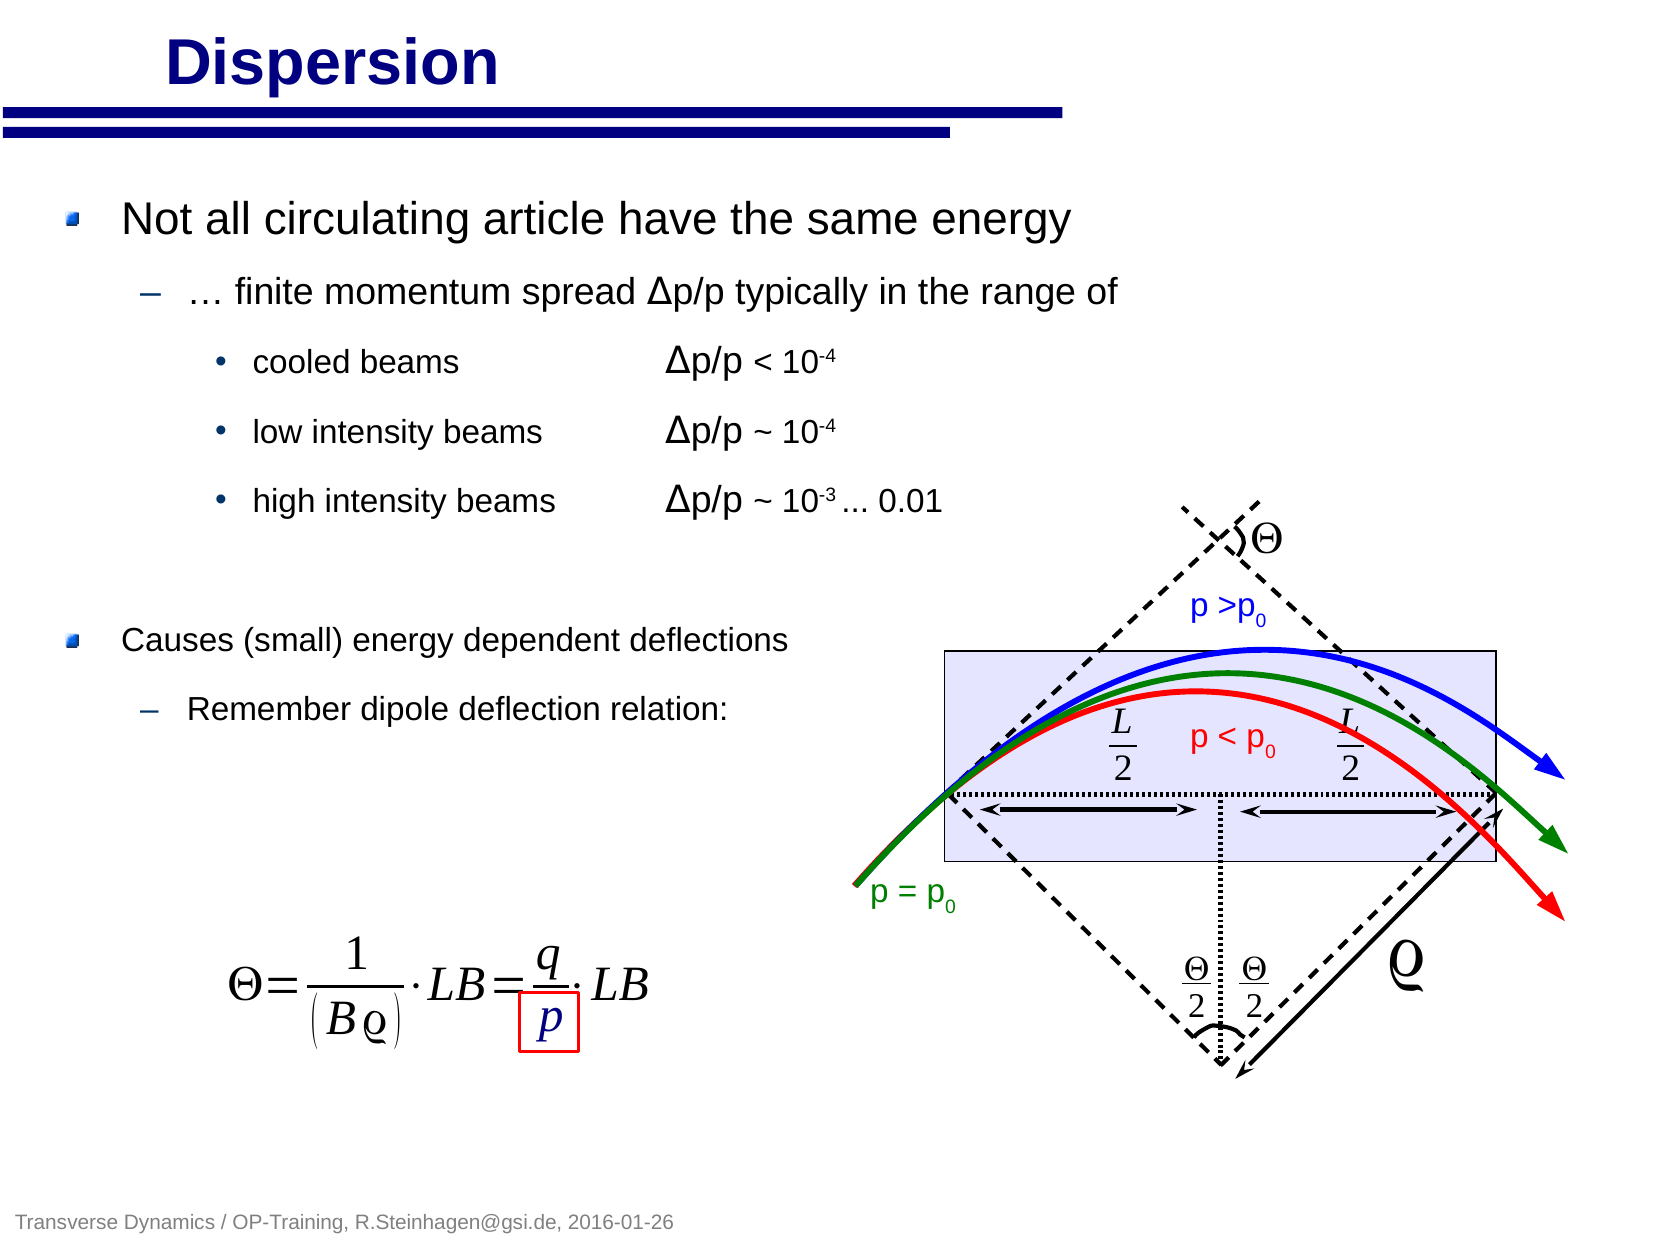

# Dispersion
Not all circulating article have the same energy
… finite momentum spread Δp/p typically in the range of
cooled beams 		Δp/p < 10-4
low intensity beams 	Δp/p ~ 10-4
high intensity beams	Δp/p ~ 10-3 ... 0.01
Causes (small) energy dependent deflections
Remember dipole deflection relation:
p >p0
p < p0
p = p0